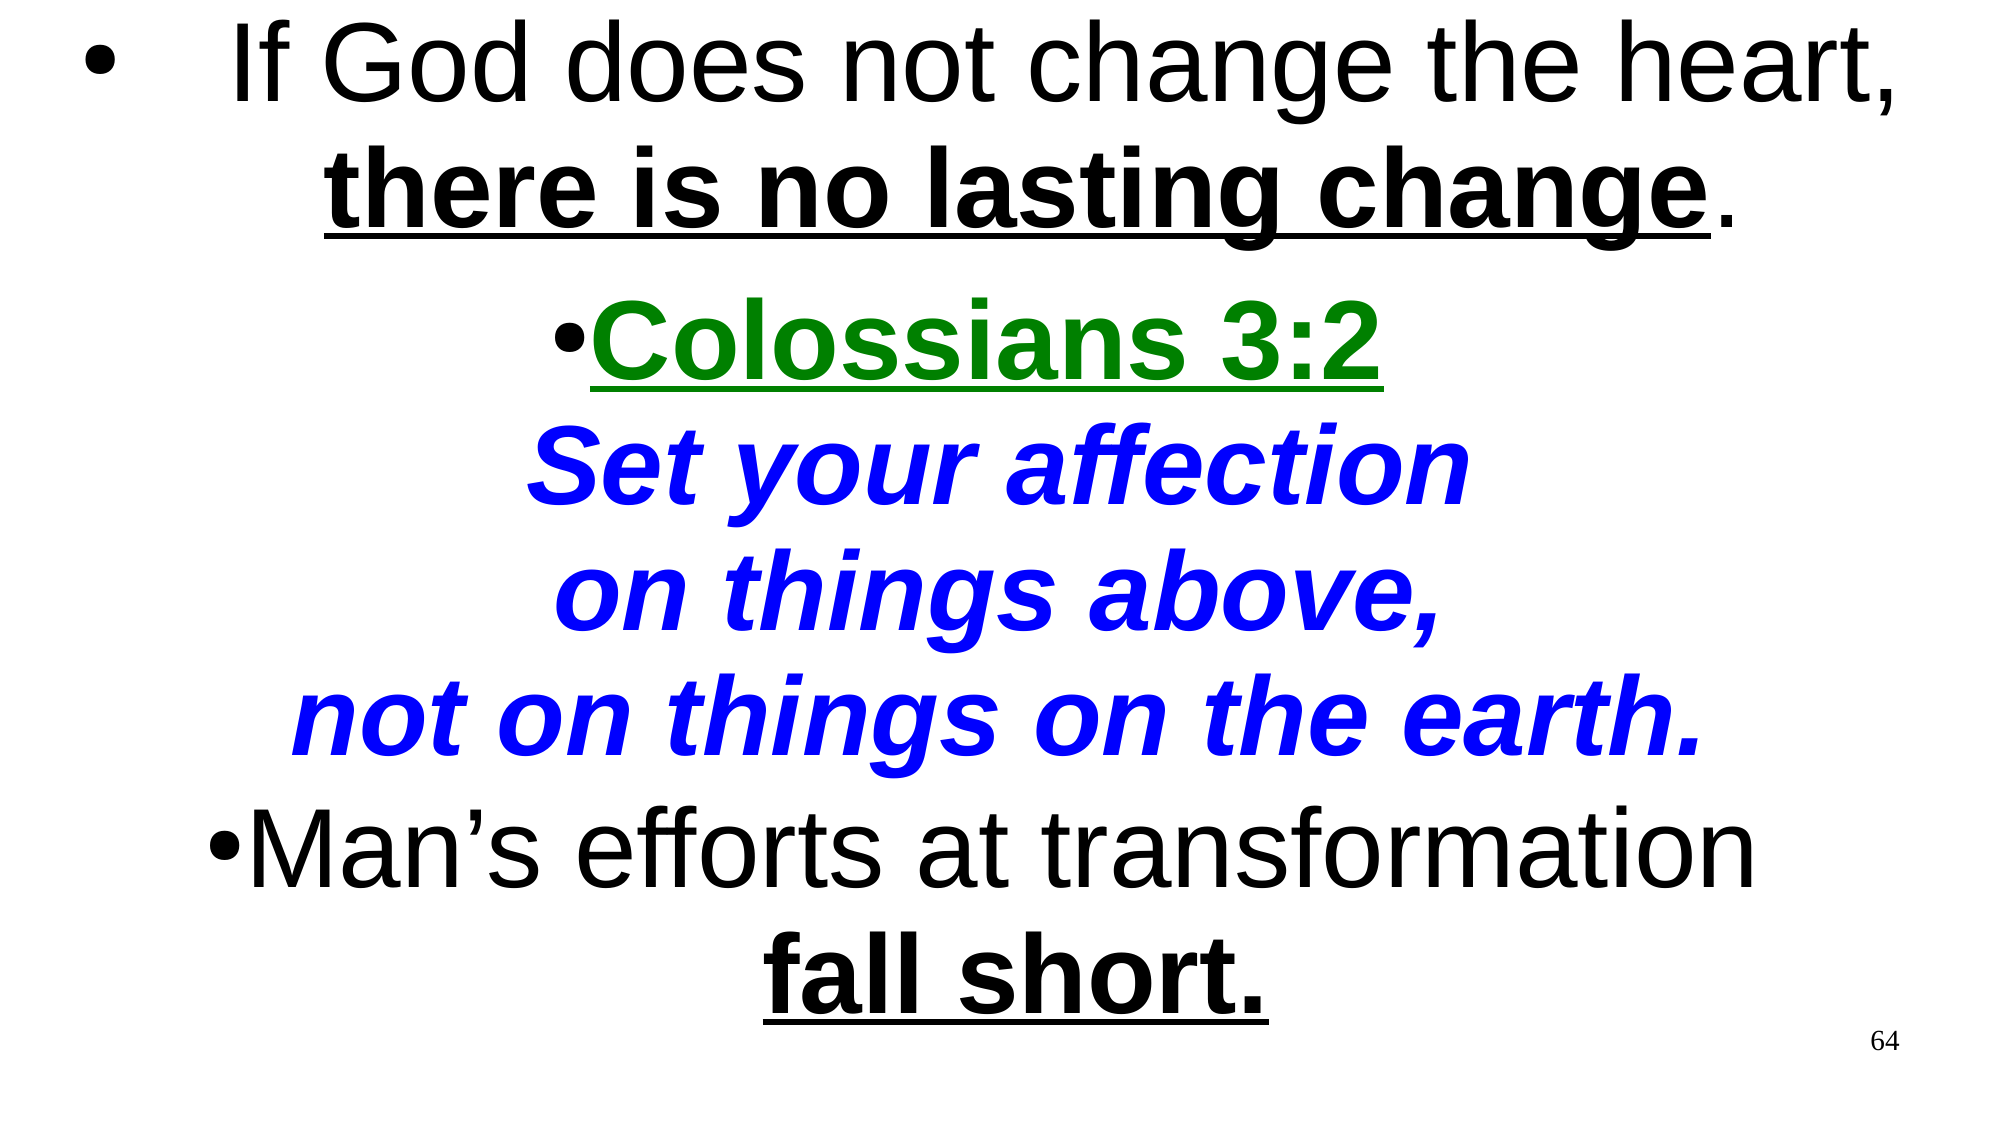

# If God does not change the heart, there is no lasting change.
Colossians 3:2 
Set your affection
on things above,
not on things on the earth.
Man’s efforts at transformation
fall short.
64